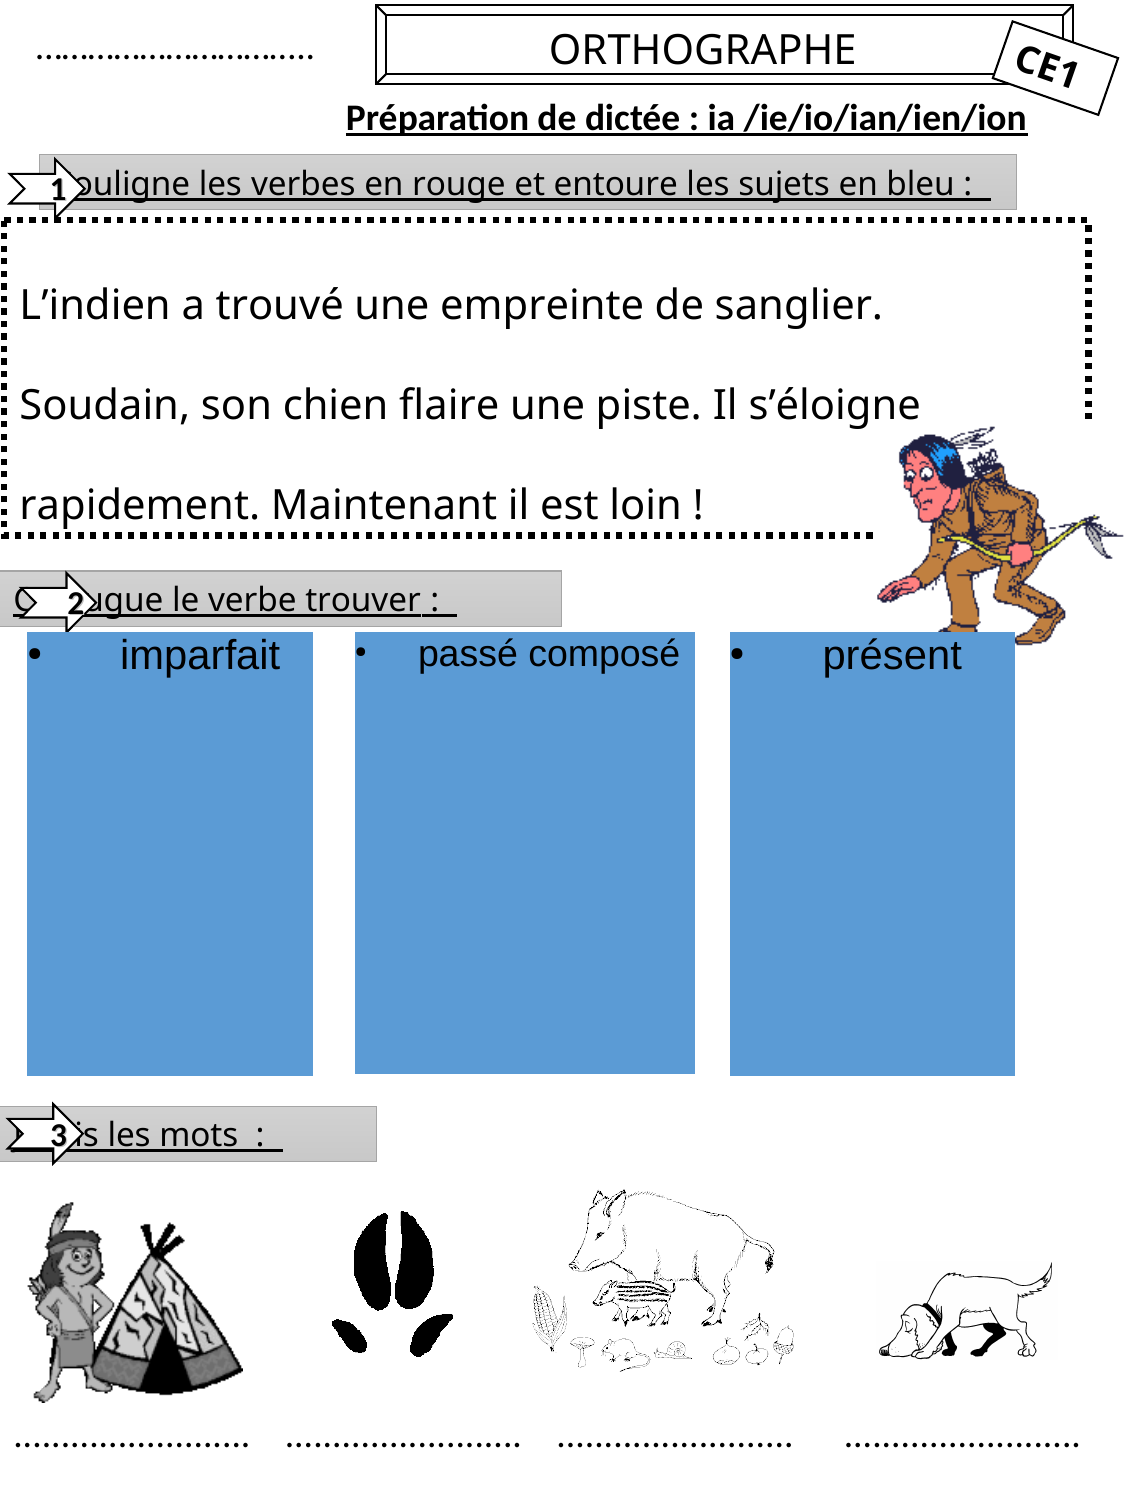

ORTHOGRAPHE
…………………………..
CE1
Préparation de dictée : ia /ie/io/ian/ien/ion
Souligne les verbes en rouge et entoure les sujets en bleu :
1
L’indien a trouvé une empreinte de sanglier.
Soudain, son chien flaire une piste. Il s’éloigne
rapidement. Maintenant il est loin !
Conjugue le verbe trouver :
2
| imparfait |
| --- |
| |
| |
| |
| |
| |
| |
| passé composé |
| --- |
| |
| |
| |
| |
| |
| |
| présent |
| --- |
| |
| |
| |
| |
| |
| |
3
J’écris les mots :
.........................
.........................
.........................
.........................